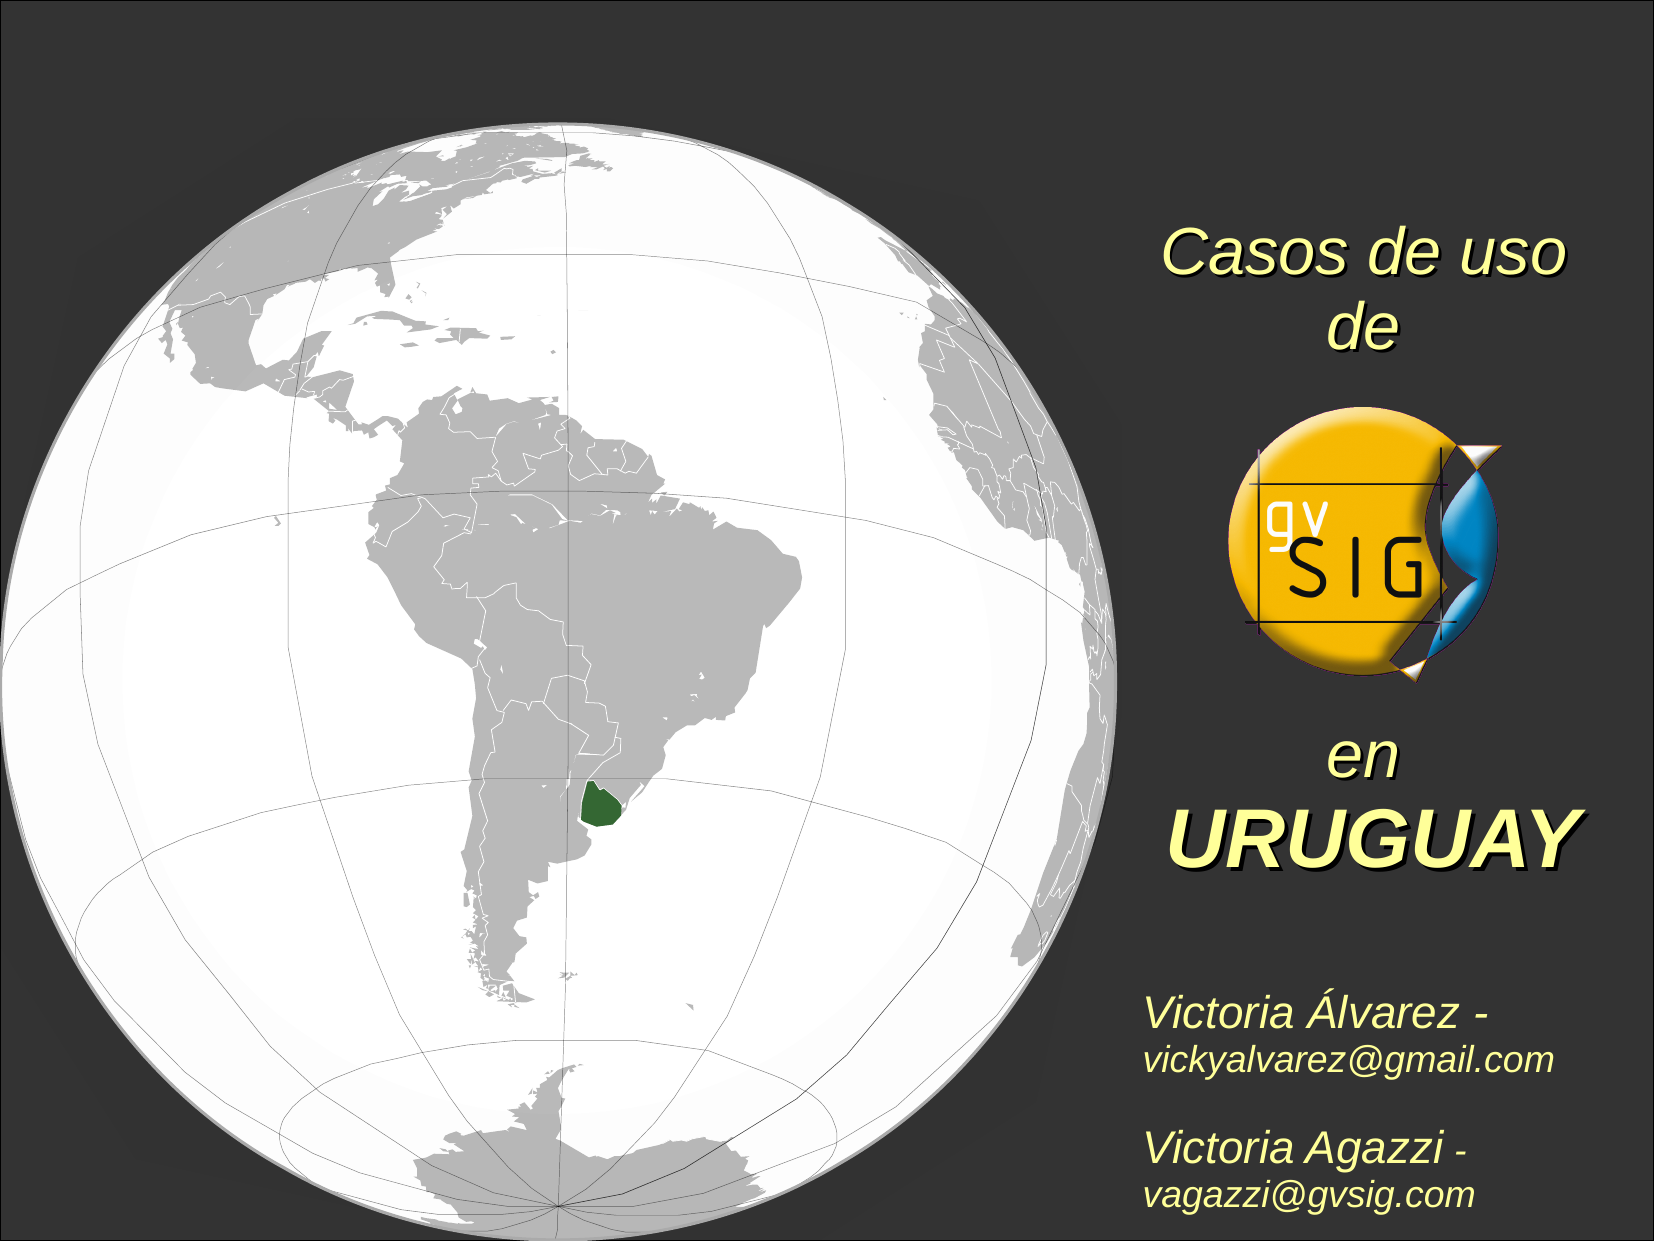

Casos de uso
de
en
URUGUAY
Victoria Álvarez -
vickyalvarez@gmail.com
Victoria Agazzi -
vagazzi@gvsig.com